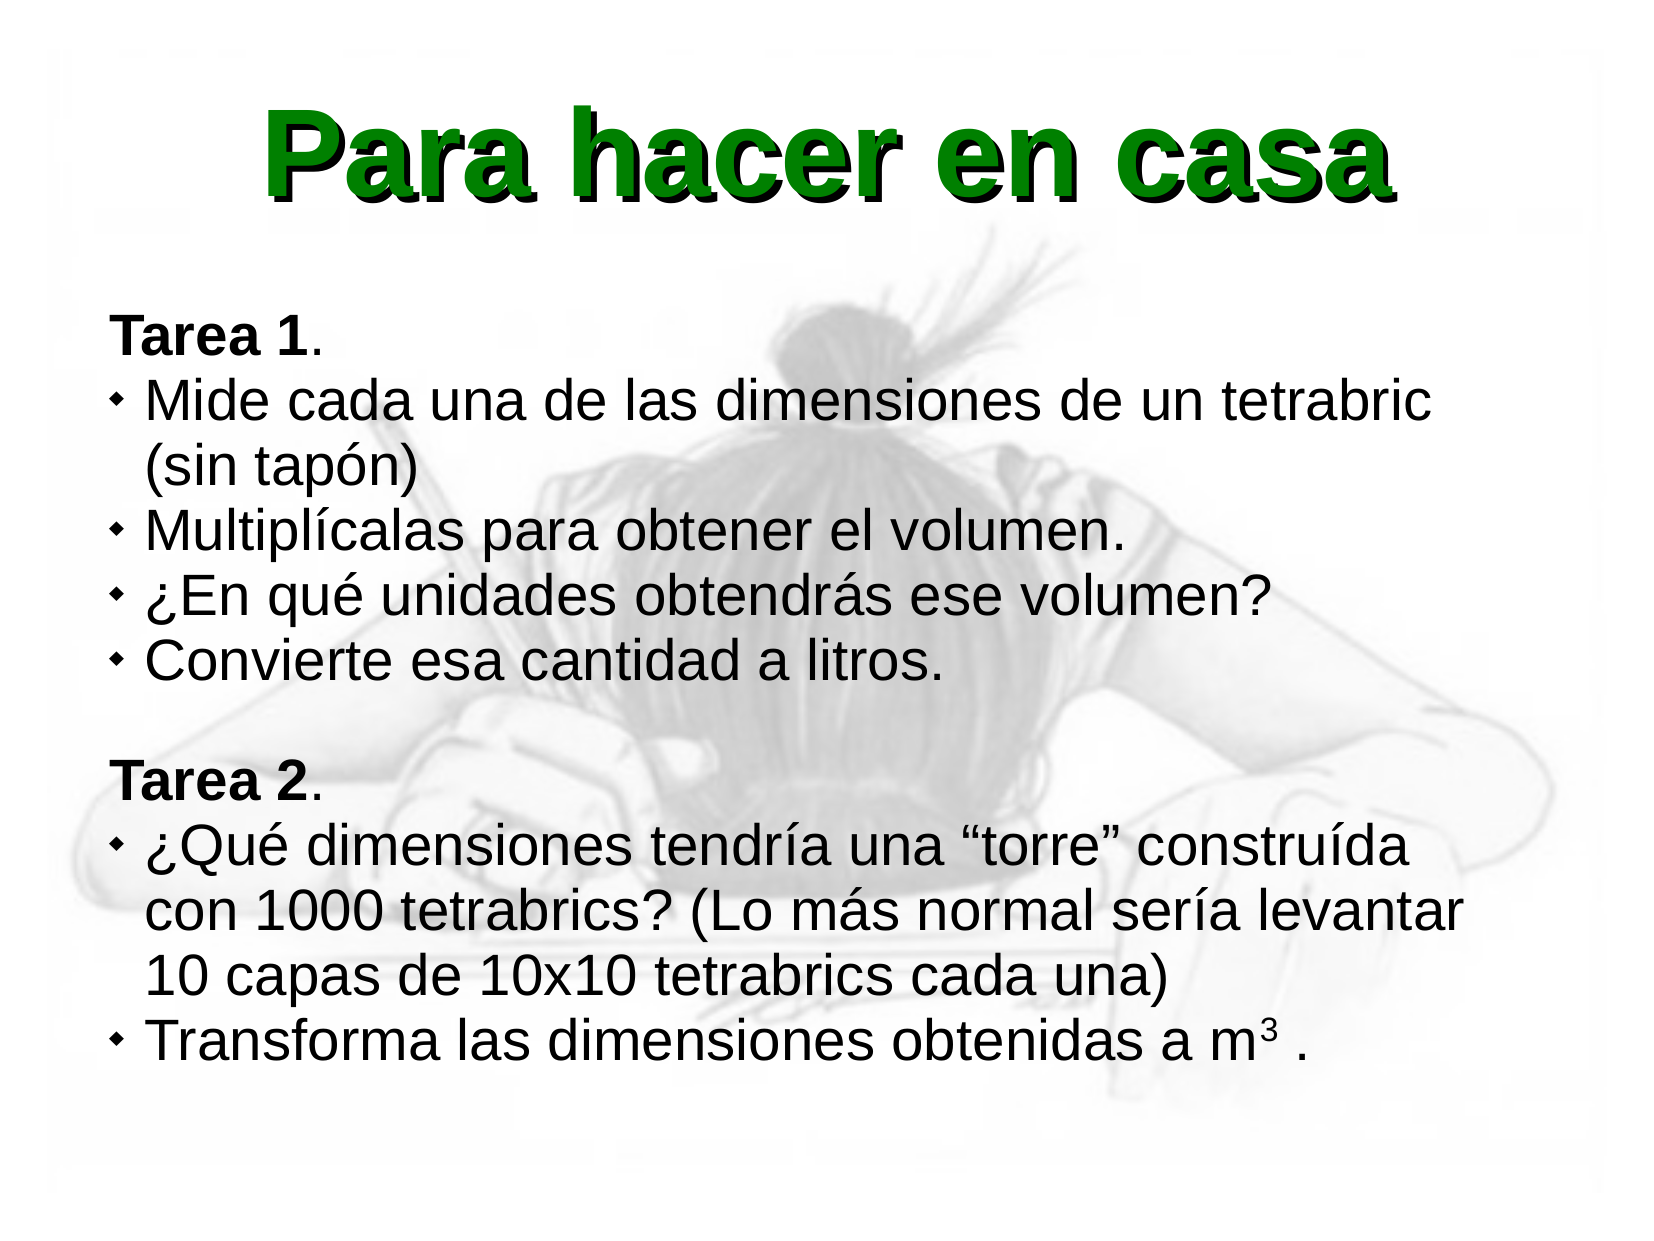

# Para hacer en casa
Tarea 1.
Mide cada una de las dimensiones de un tetrabric (sin tapón)
Multiplícalas para obtener el volumen.
¿En qué unidades obtendrás ese volumen?
Convierte esa cantidad a litros.
Tarea 2.
¿Qué dimensiones tendría una “torre” construída con 1000 tetrabrics? (Lo más normal sería levantar 10 capas de 10x10 tetrabrics cada una)
Transforma las dimensiones obtenidas a m3 .